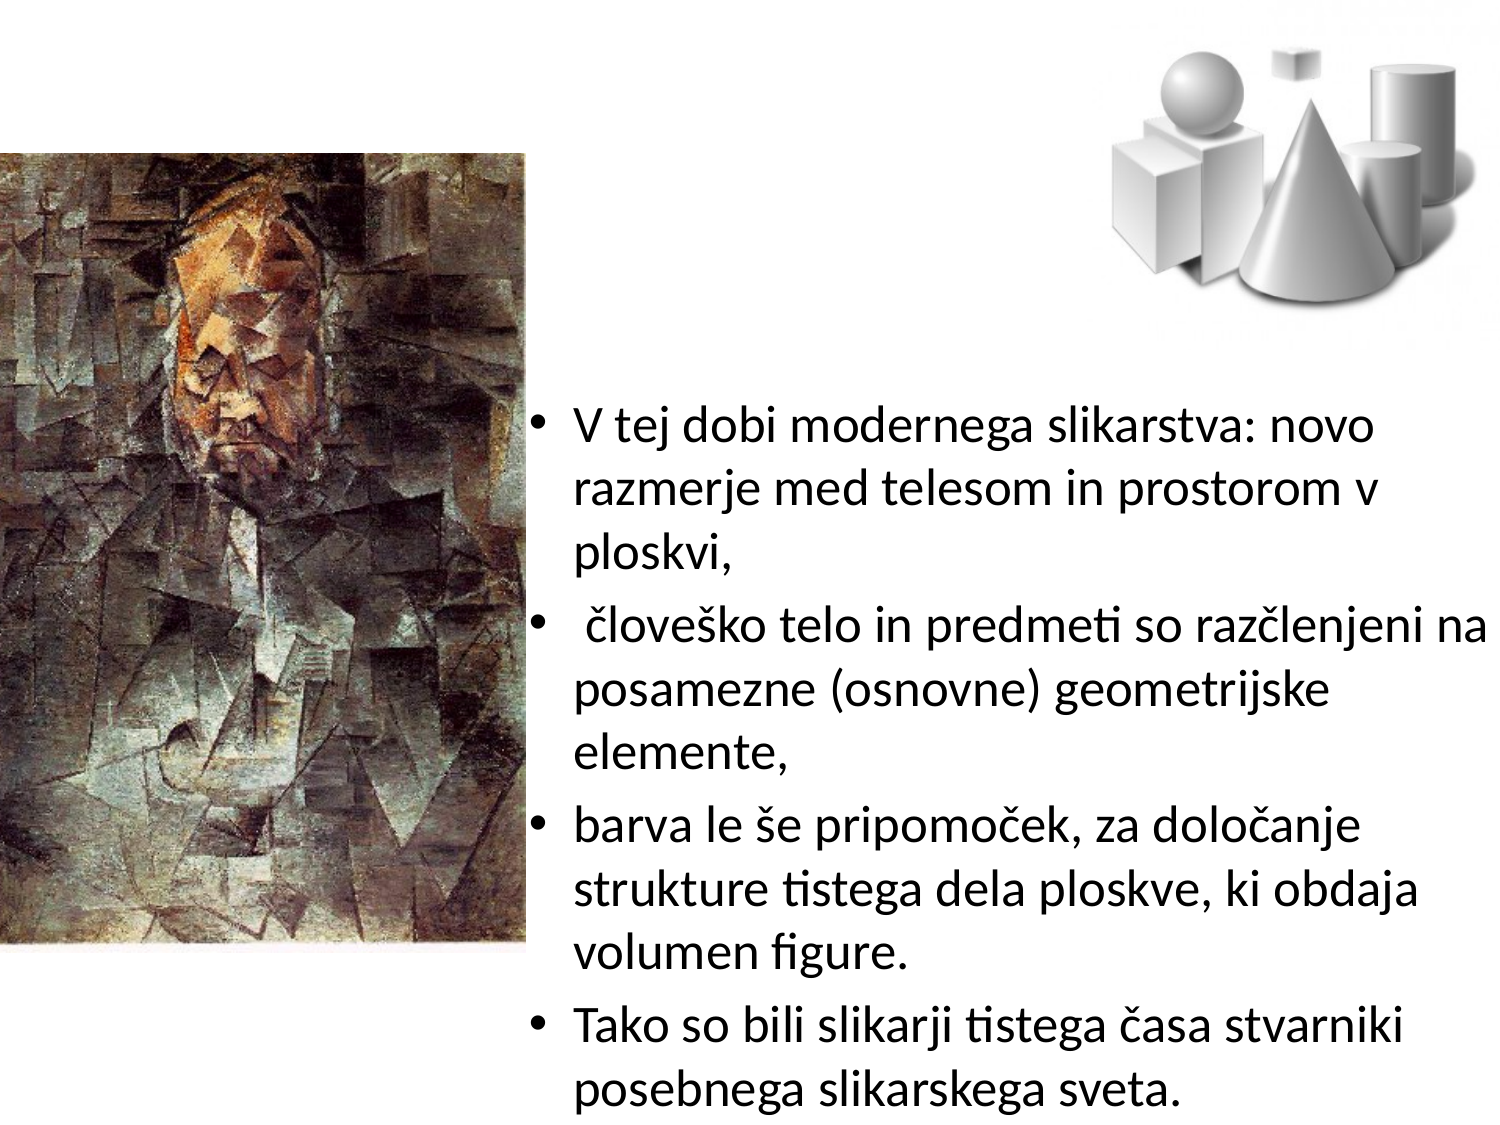

#
V tej dobi modernega slikarstva: novo razmerje med telesom in prostorom v ploskvi,
 človeško telo in predmeti so razčlenjeni na posamezne (osnovne) geometrijske elemente,
barva le še pripomoček, za določanje strukture tistega dela ploskve, ki obdaja volumen figure.
Tako so bili slikarji tistega časa stvarniki posebnega slikarskega sveta.